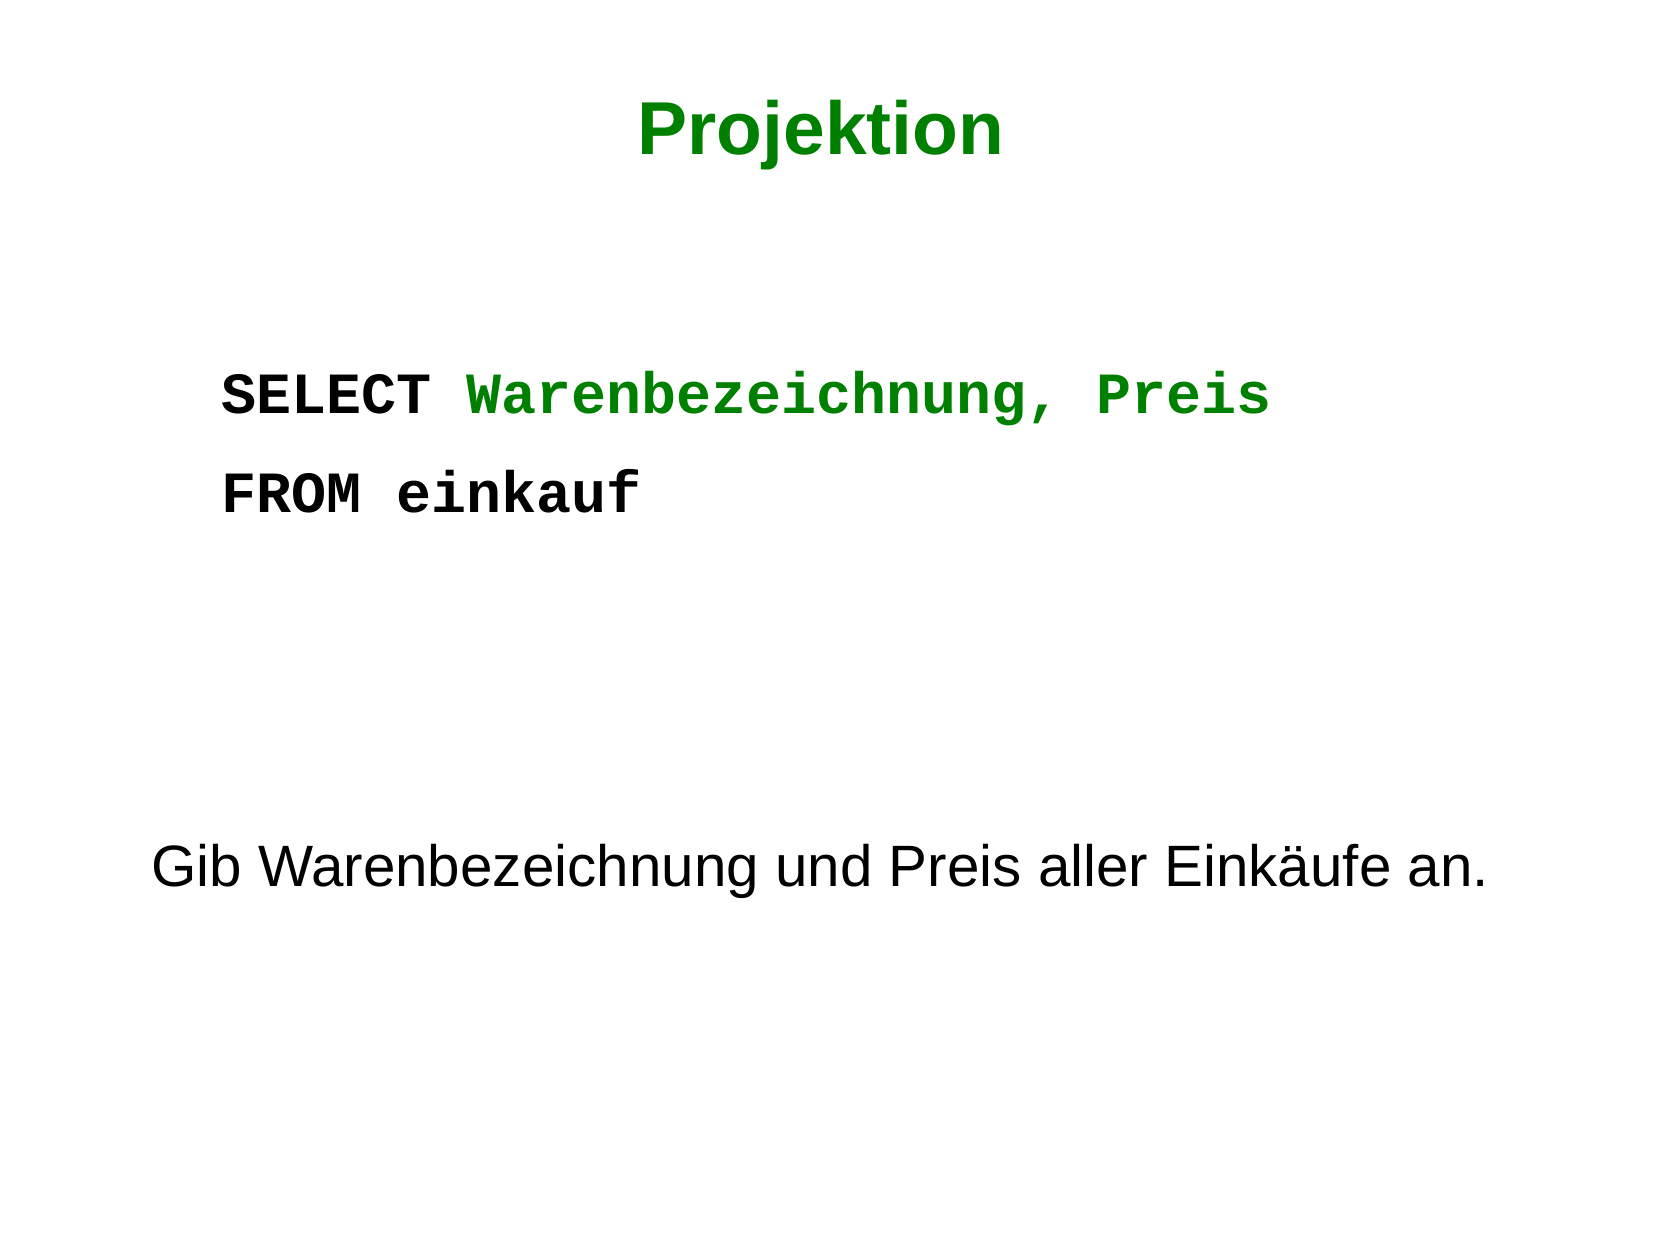

# Projektion
SELECT Warenbezeichnung, Preis
FROM einkauf
Gib Warenbezeichnung und Preis aller Einkäufe an.